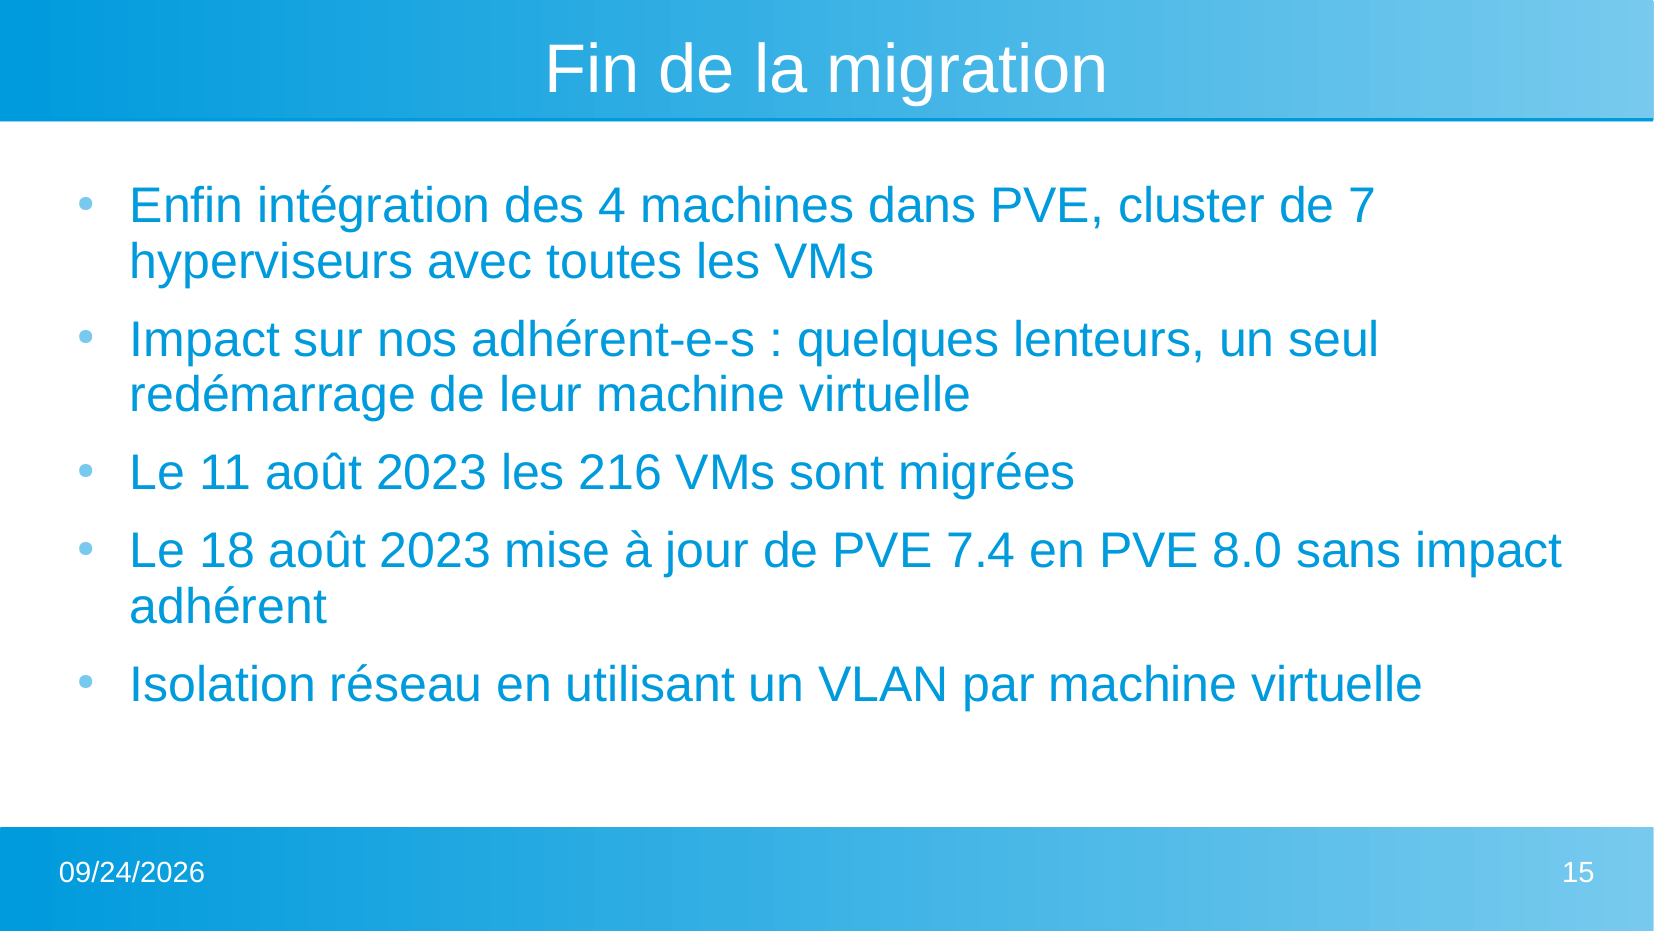

# Fin de la migration
Enfin intégration des 4 machines dans PVE, cluster de 7 hyperviseurs avec toutes les VMs
Impact sur nos adhérent-e-s : quelques lenteurs, un seul redémarrage de leur machine virtuelle
Le 11 août 2023 les 216 VMs sont migrées
Le 18 août 2023 mise à jour de PVE 7.4 en PVE 8.0 sans impact adhérent
Isolation réseau en utilisant un VLAN par machine virtuelle
15